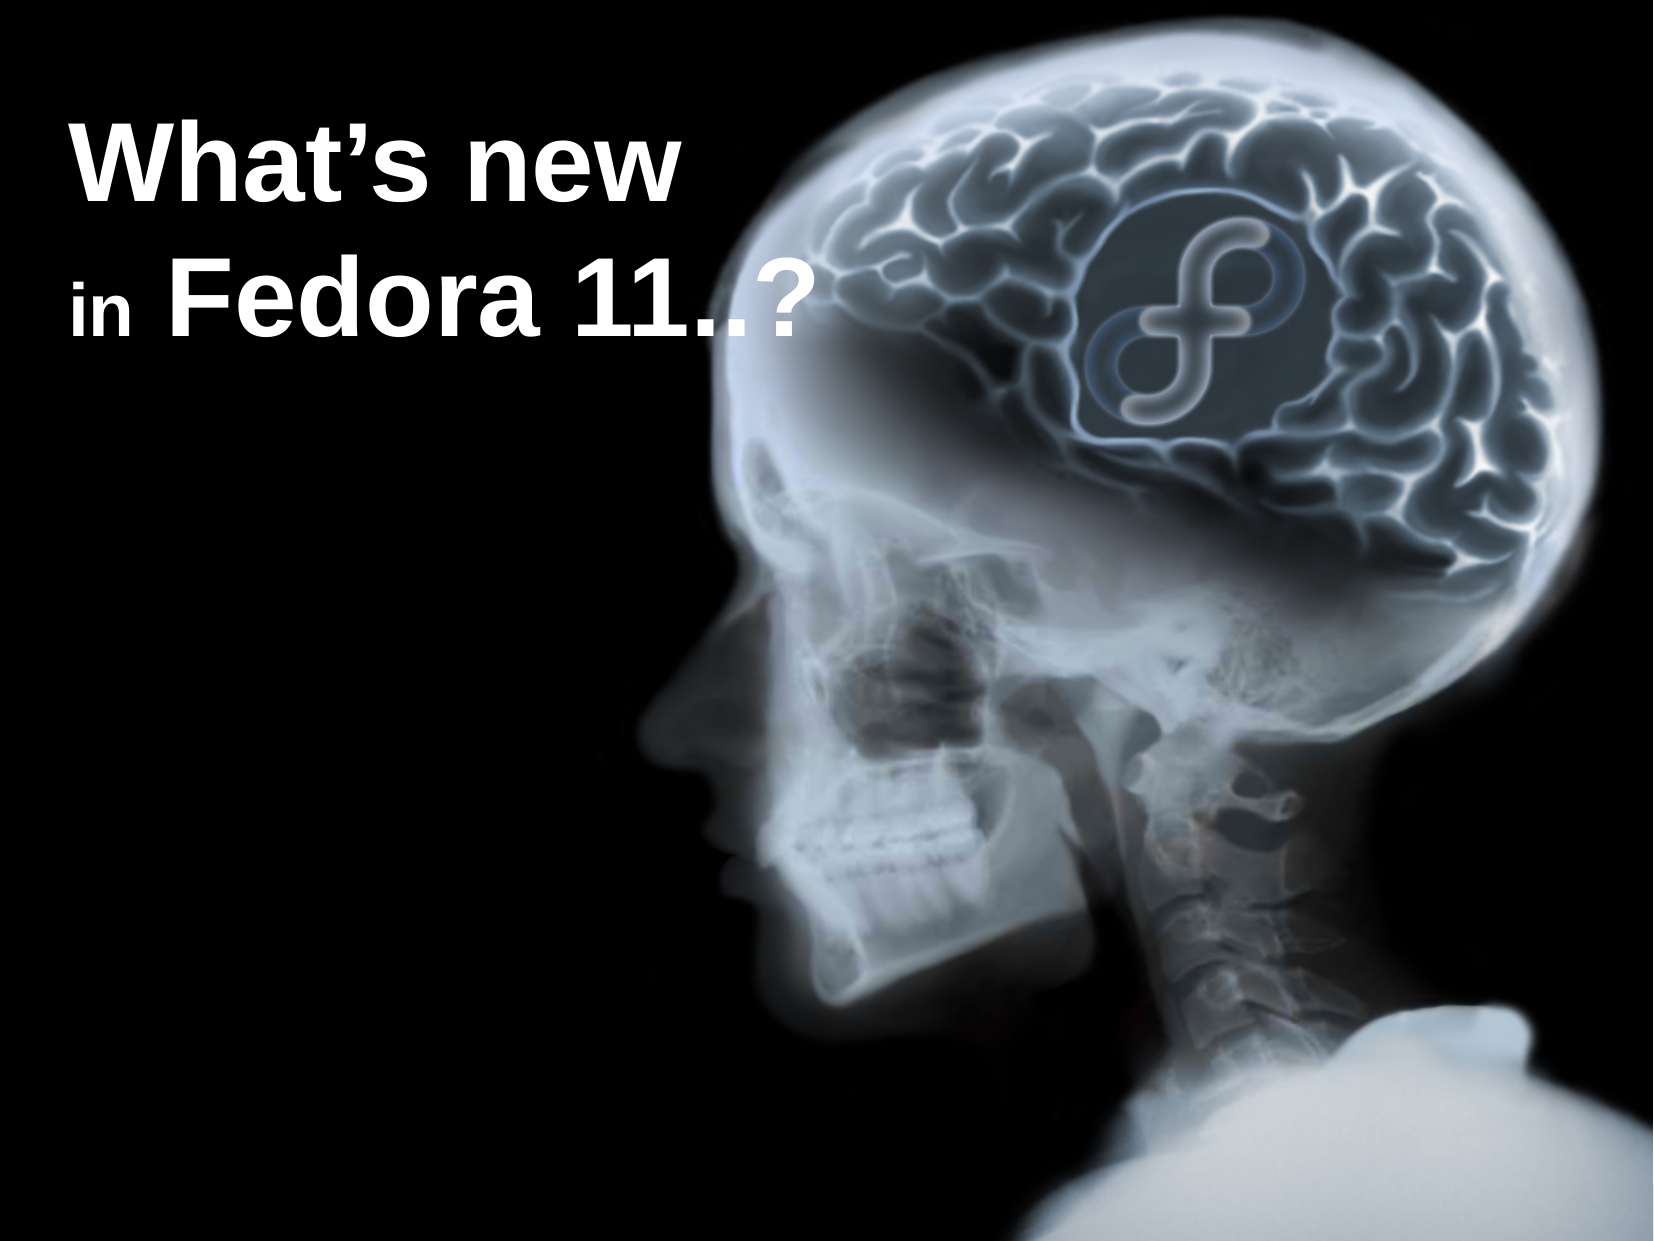

What’s new
in Fedora 11..?
[ Repositories]